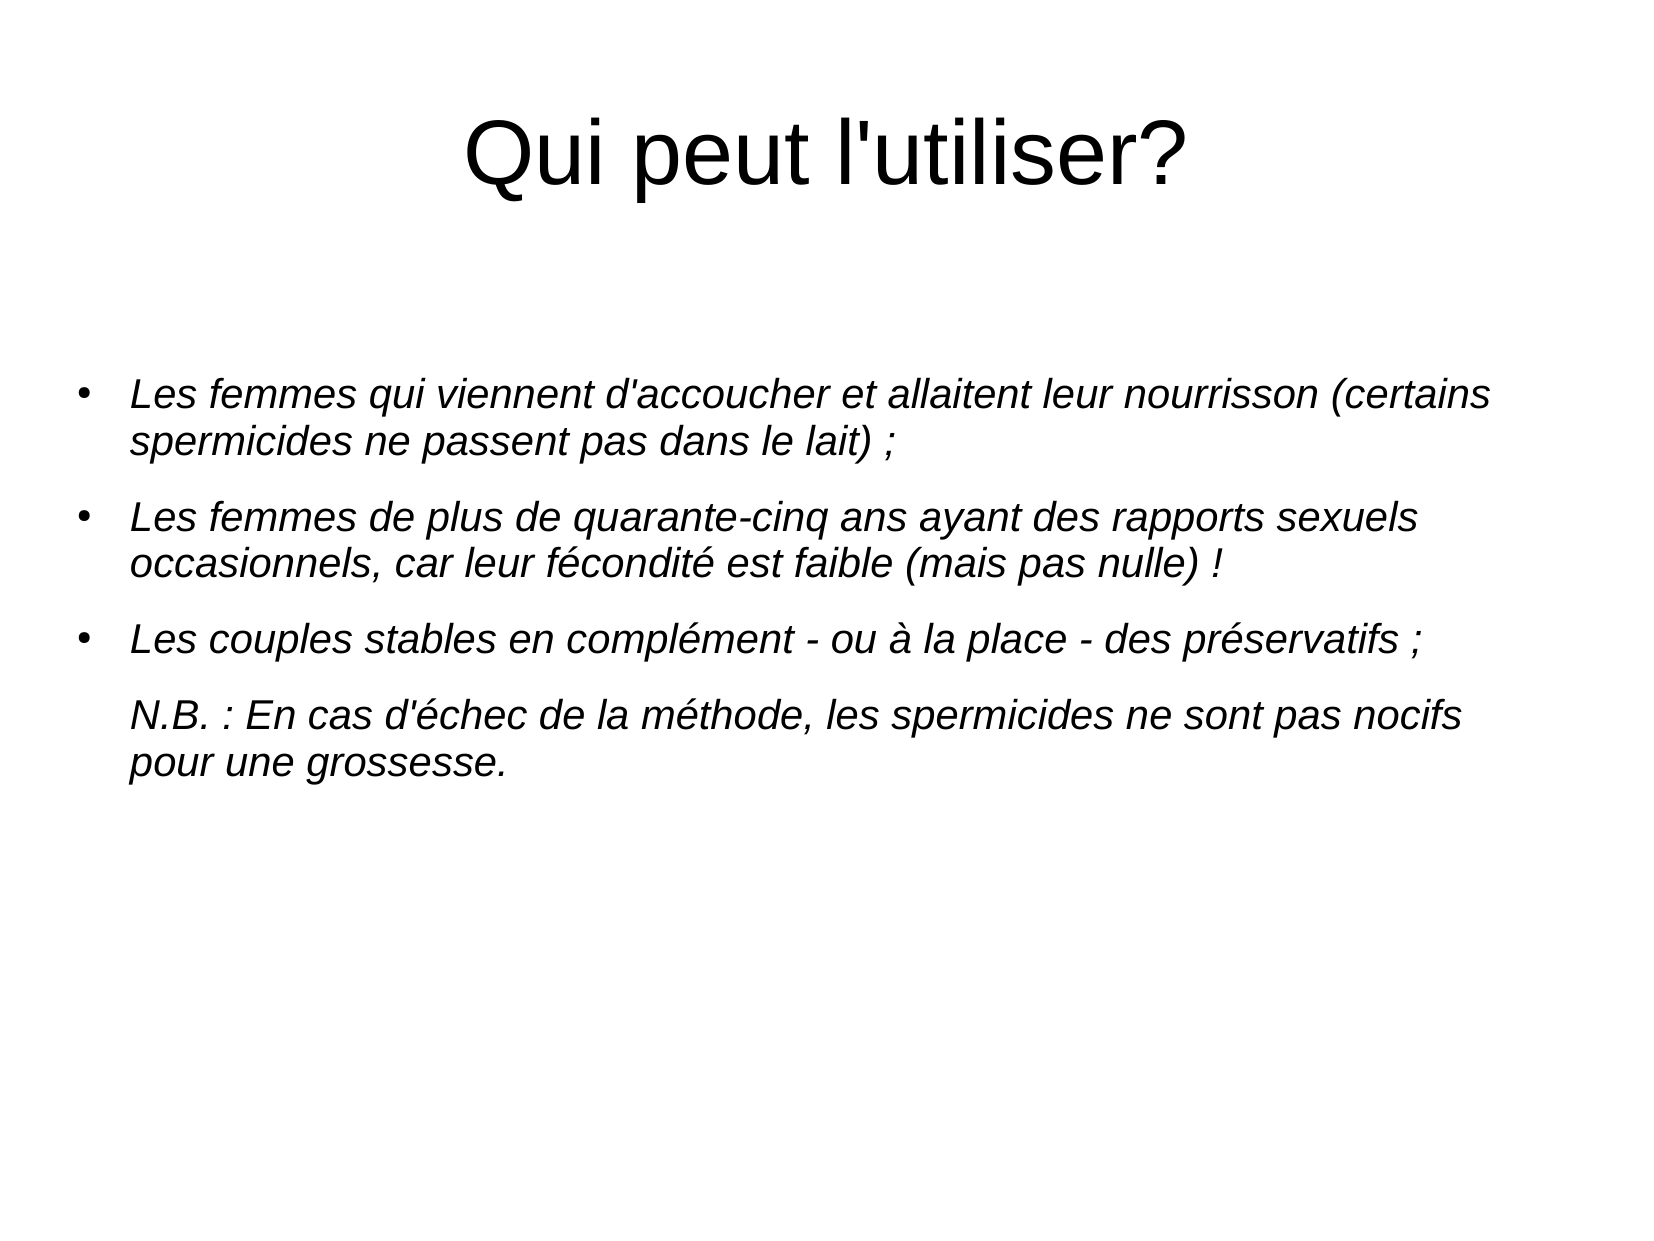

# Qui peut l'utiliser?
Les femmes qui viennent d'accoucher et allaitent leur nourrisson (certains spermicides ne passent pas dans le lait) ;
Les femmes de plus de quarante-cinq ans ayant des rapports sexuels occasionnels, car leur fécondité est faible (mais pas nulle) !
Les couples stables en complément - ou à la place - des préservatifs ;
N.B. : En cas d'échec de la méthode, les spermicides ne sont pas nocifs pour une grossesse.